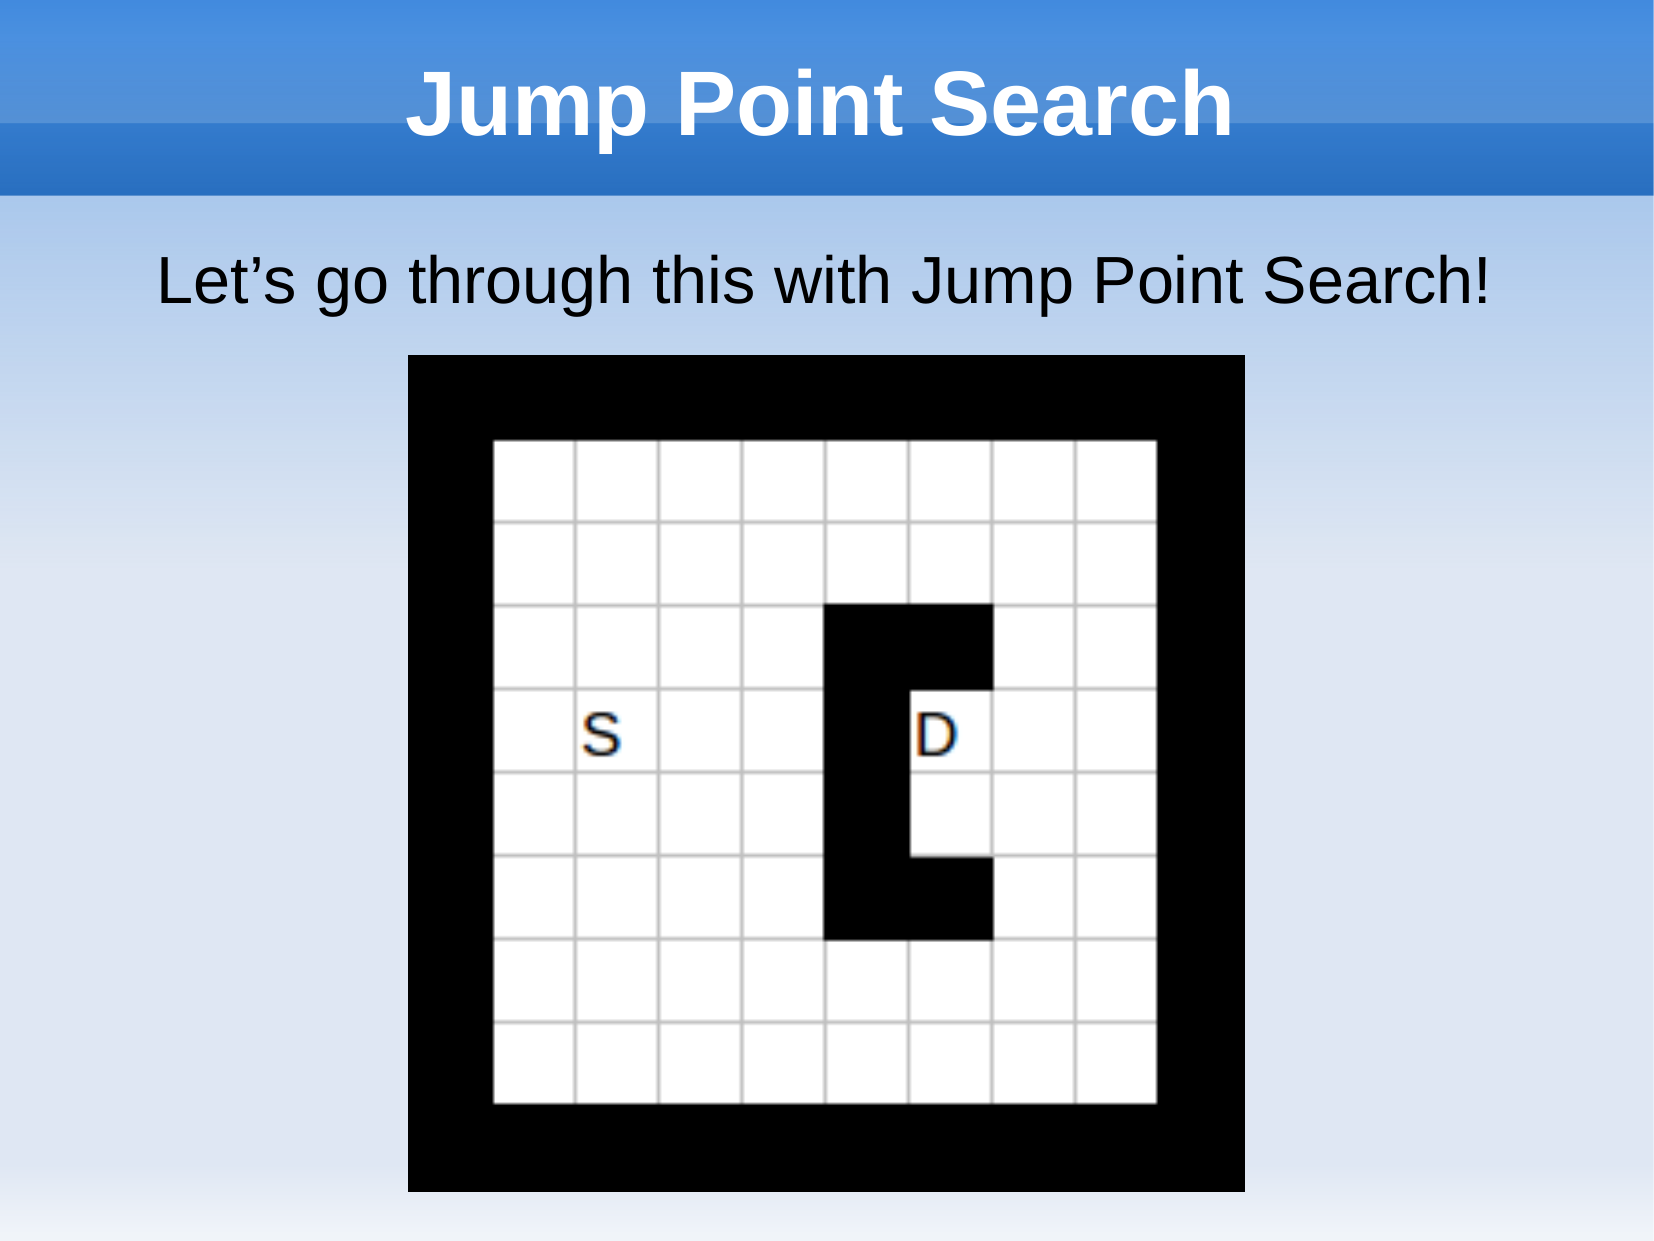

# Jump Point Search
Let’s go through this with Jump Point Search!